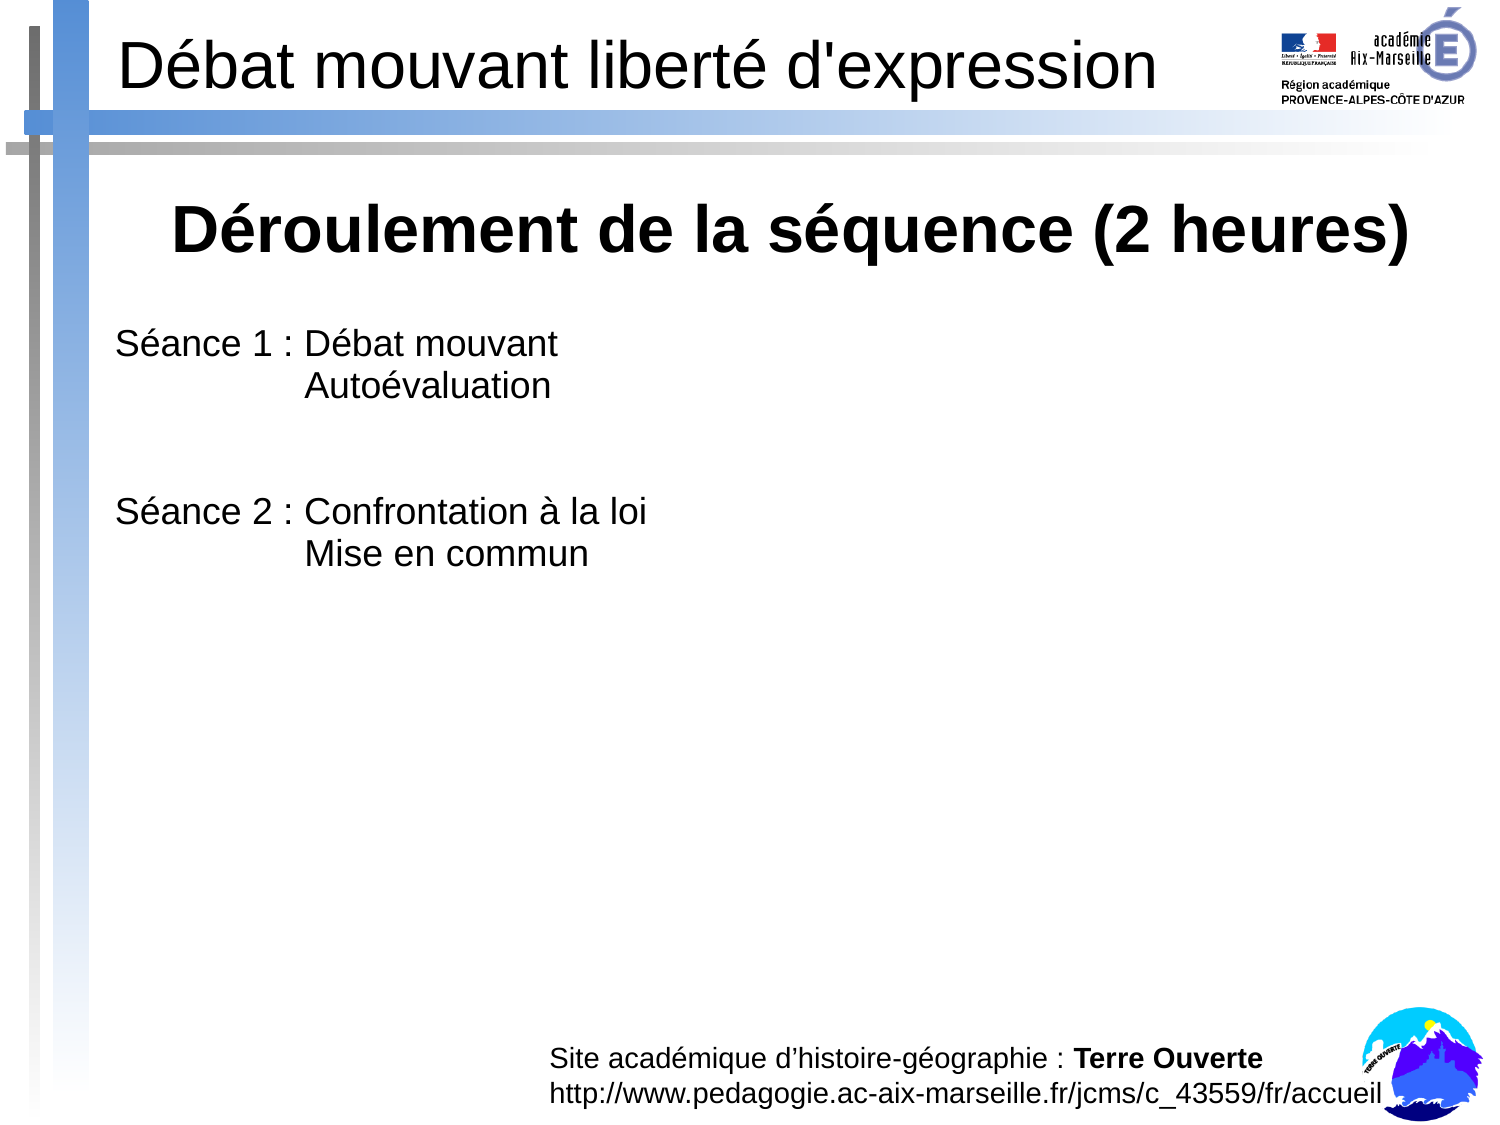

Débat mouvant liberté d'expression
Déroulement de la séquence (2 heures)
Séance 1 : Débat mouvant
	 Autoévaluation
Séance 2 : Confrontation à la loi
	 Mise en commun
Site académique d’histoire-géographie : Terre Ouverte
http://www.pedagogie.ac-aix-marseille.fr/jcms/c_43559/fr/accueil